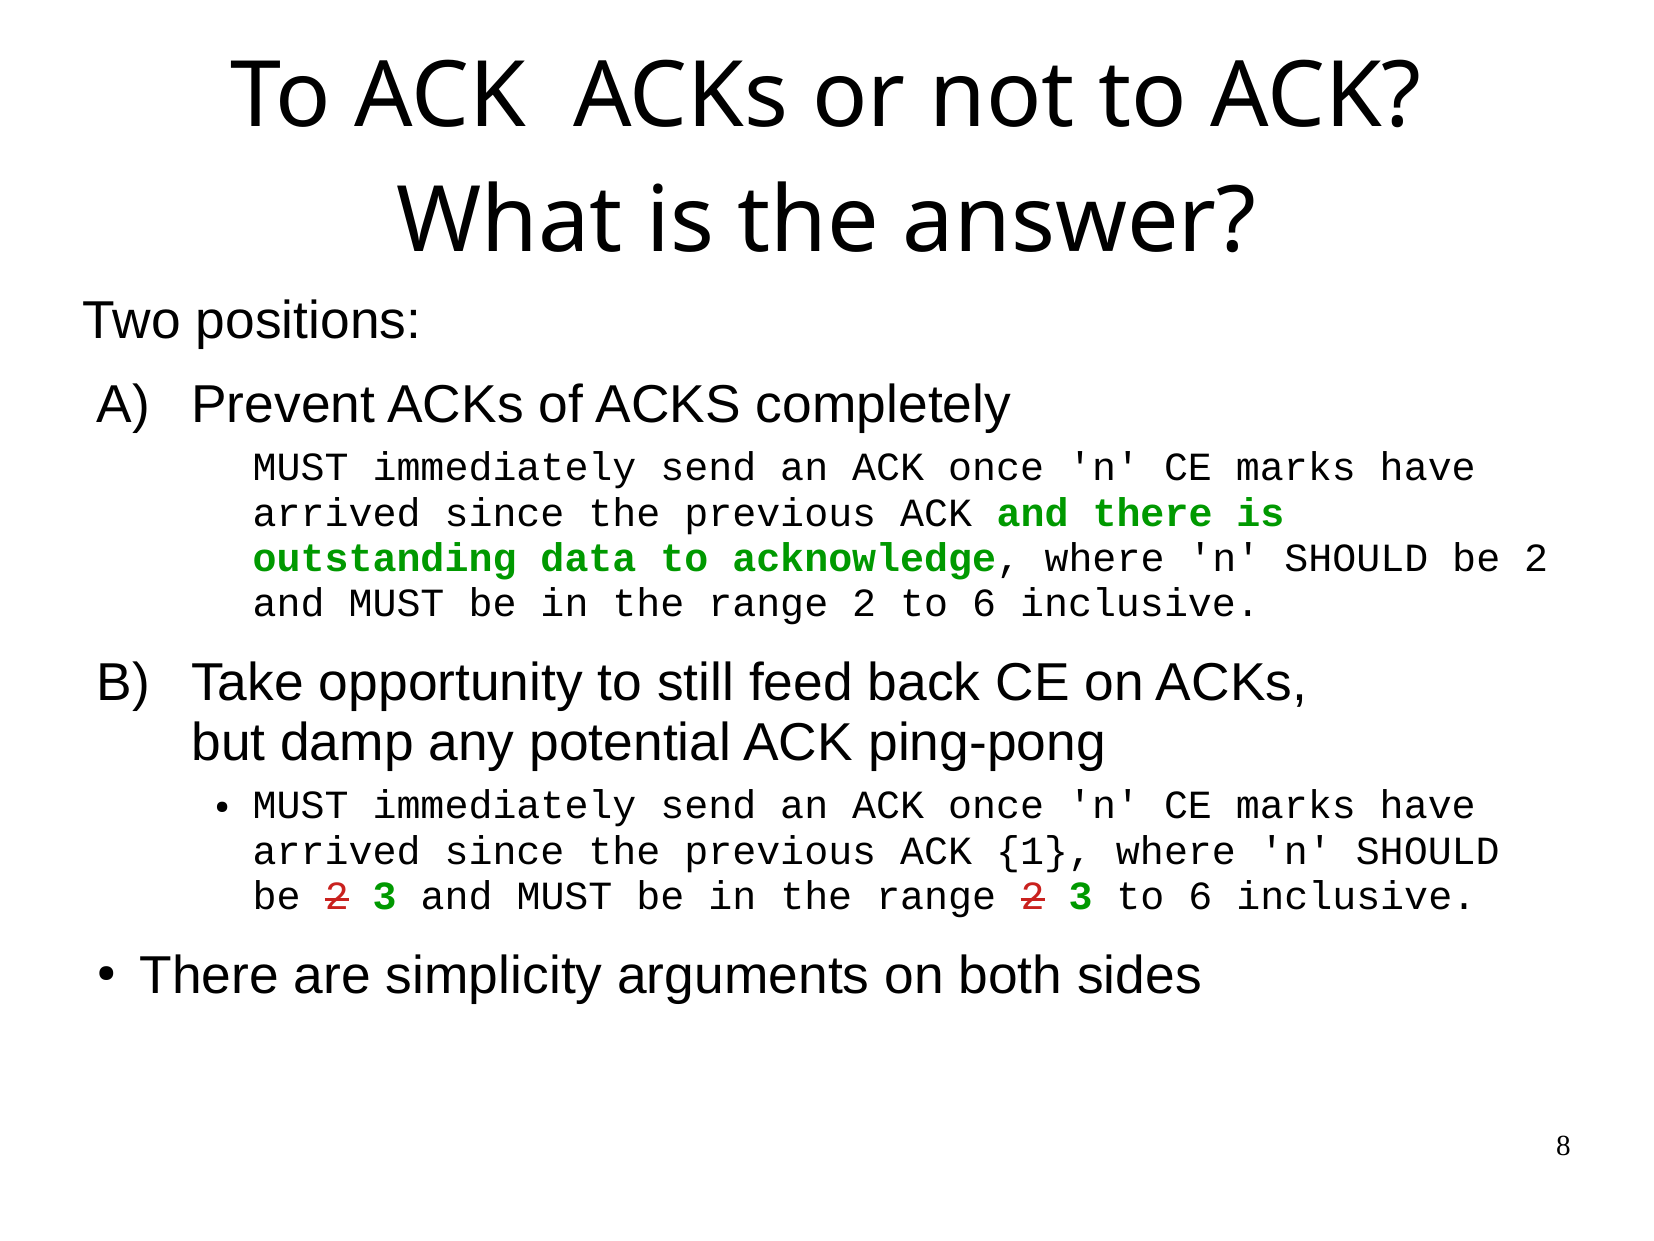

# To ACK ACKs or not to ACK? What is the answer?
Two positions:
Prevent ACKs of ACKS completely
MUST immediately send an ACK once 'n' CE marks have arrived since the previous ACK and there is outstanding data to acknowledge, where 'n' SHOULD be 2 and MUST be in the range 2 to 6 inclusive.
Take opportunity to still feed back CE on ACKs,
but damp any potential ACK ping-pong
MUST immediately send an ACK once 'n' CE marks have arrived since the previous ACK {1}, where 'n' SHOULD be 2 3 and MUST be in the range 2 3 to 6 inclusive.
There are simplicity arguments on both sides
8